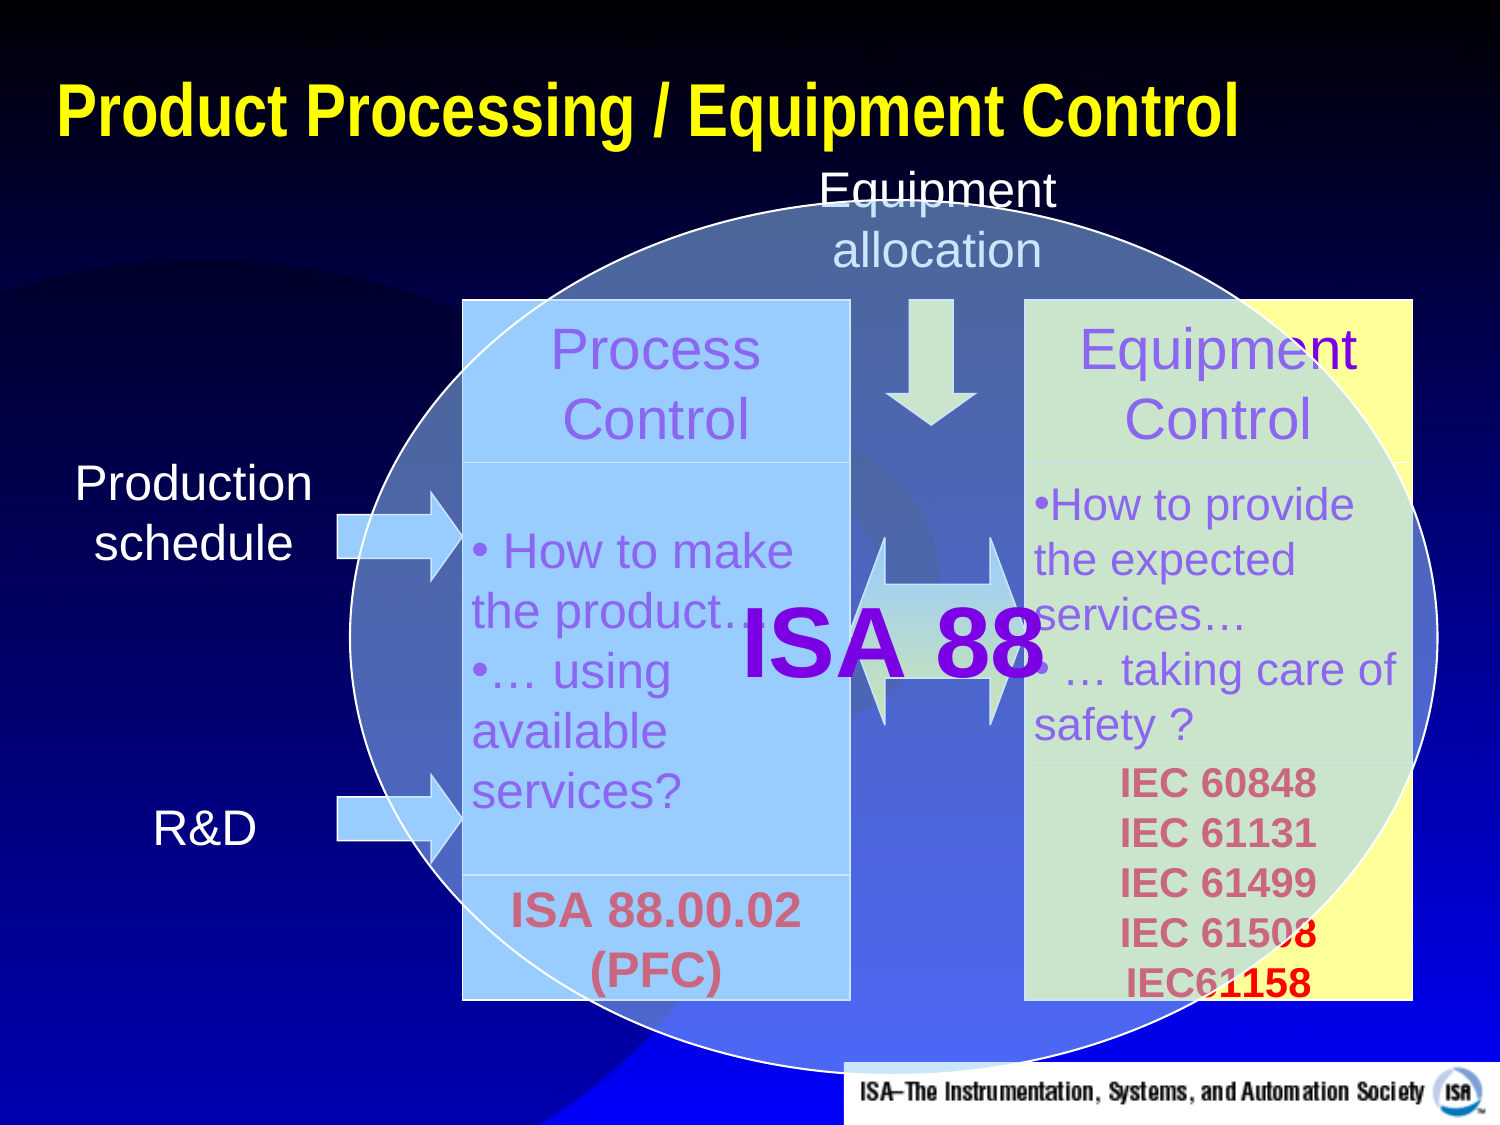

# Product Processing / Equipment Control
Equipment allocation
Equipment Control
How to provide the expected services…
 … taking care of safety ?
IEC 60848
IEC 61131
IEC 61499
IEC 61508
IEC61158
ISA 88
Process Control
Production schedule
 How to make the product…
… using available services?
R&D
ISA 88.00.02 (PFC)